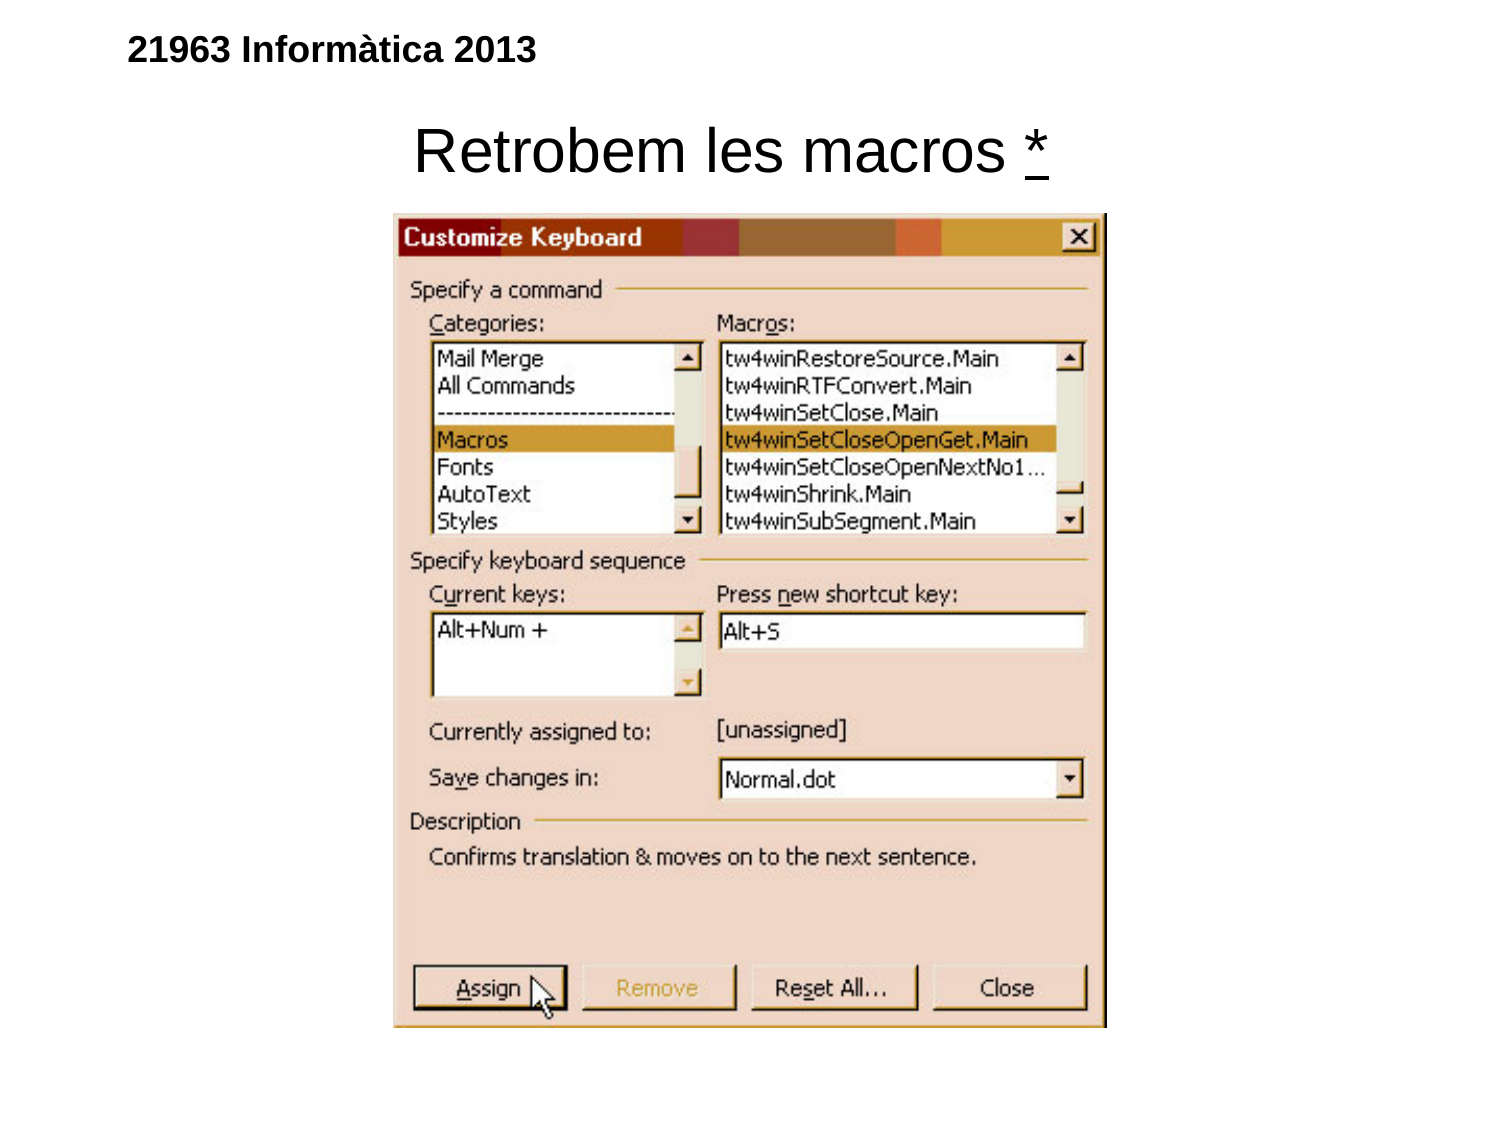

21963 Informàtica 2013
Retrobem les macros *